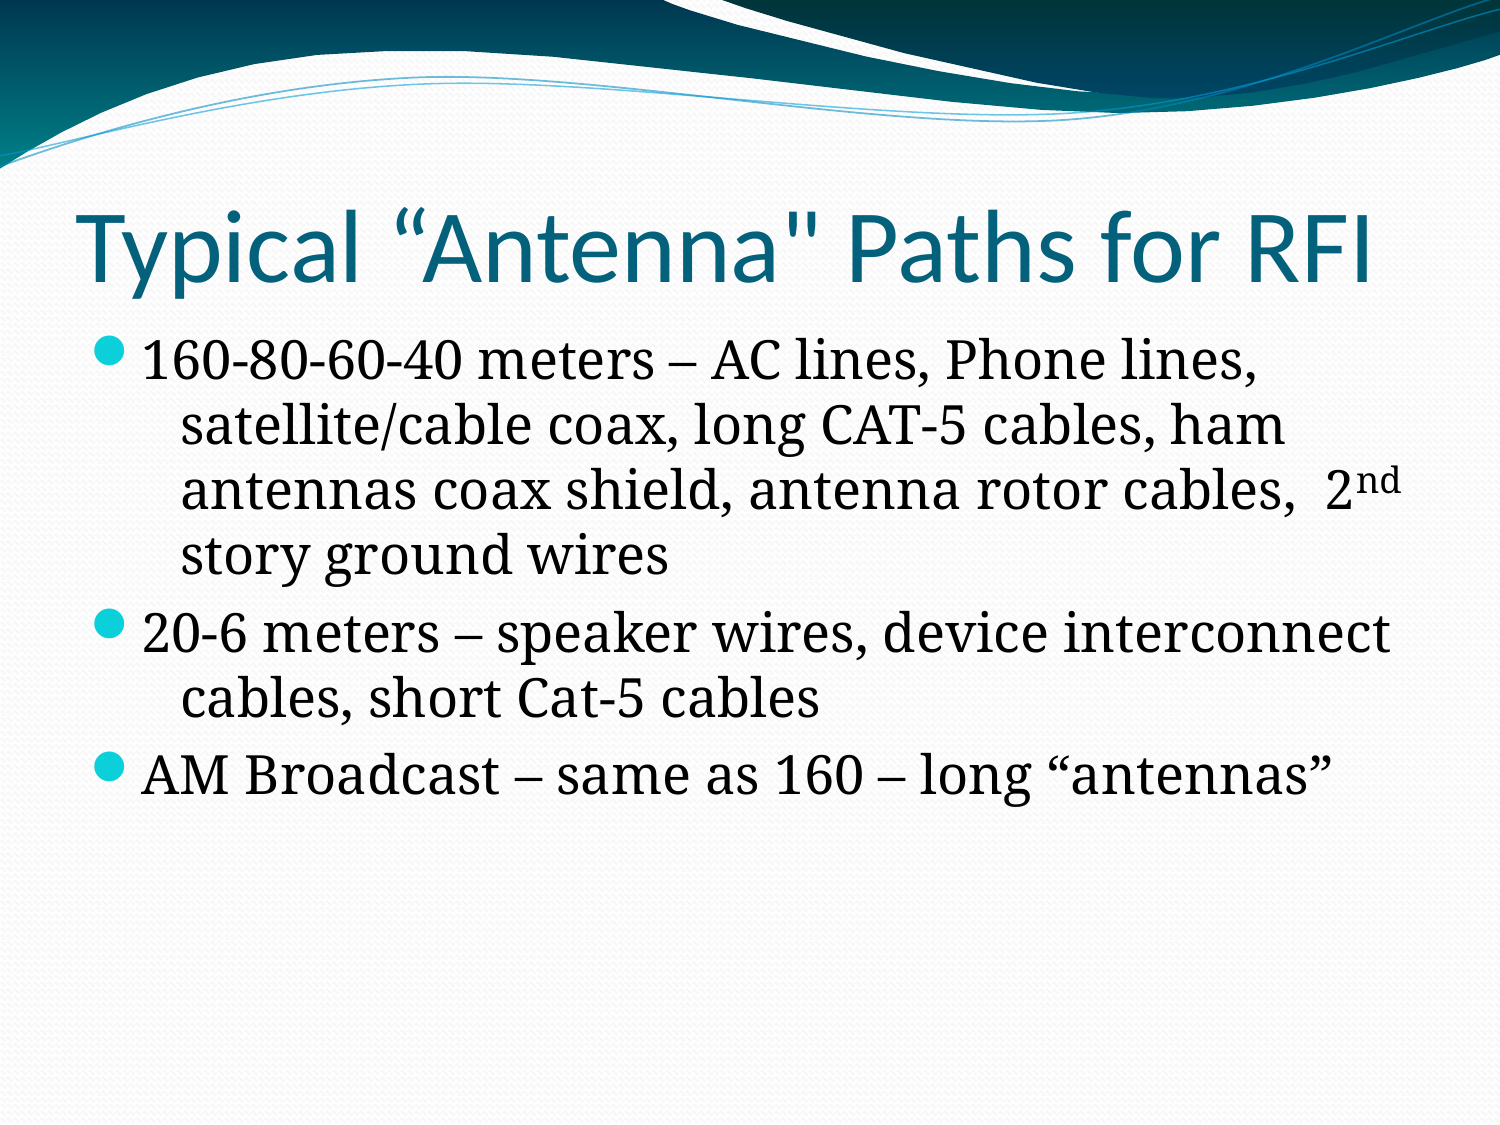

# Typical “Antenna" Paths for RFI
160-80-60-40 meters – AC lines, Phone lines, satellite/cable coax, long CAT-5 cables, ham antennas coax shield, antenna rotor cables, 2nd story ground wires
20-6 meters – speaker wires, device interconnect cables, short Cat-5 cables
AM Broadcast – same as 160 – long “antennas”